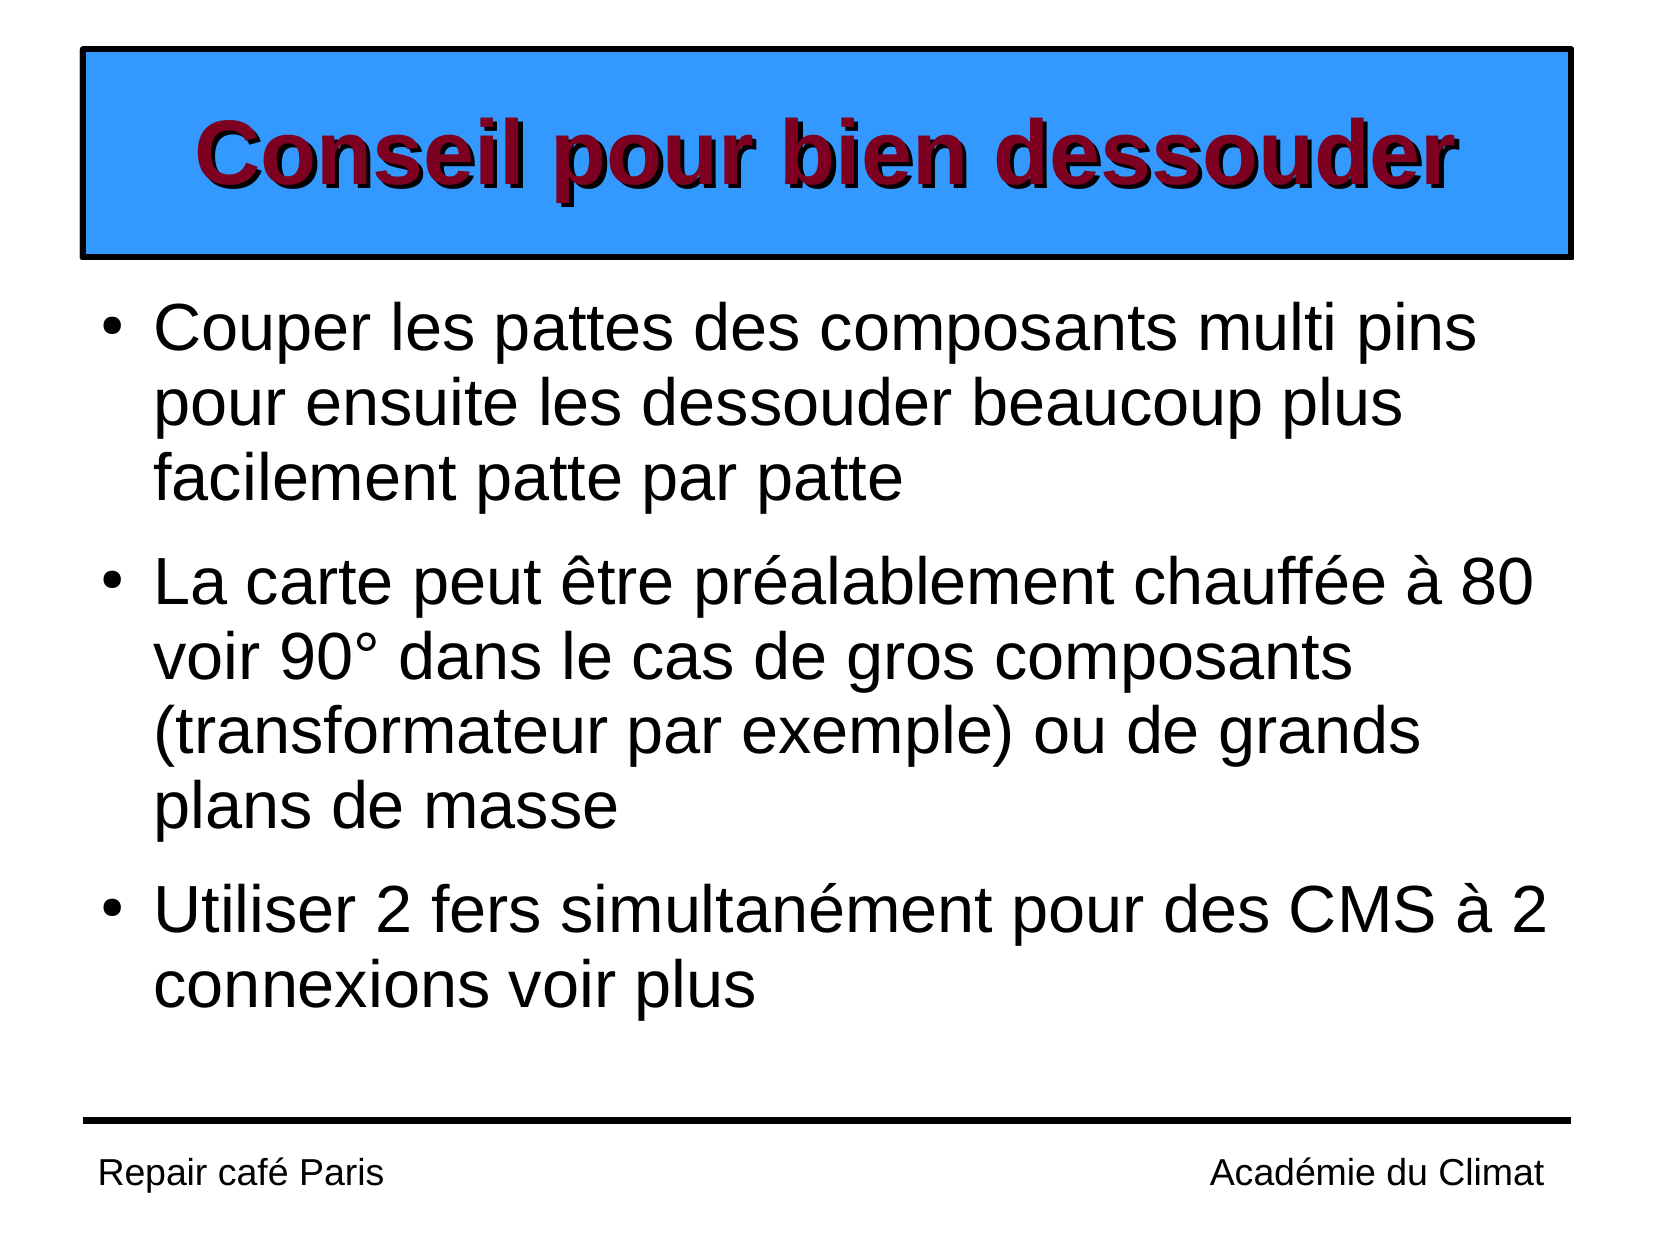

# Conseil pour bien dessouder
Couper les pattes des composants multi pins pour ensuite les dessouder beaucoup plus facilement patte par patte
La carte peut être préalablement chauffée à 80 voir 90° dans le cas de gros composants (transformateur par exemple) ou de grands plans de masse
Utiliser 2 fers simultanément pour des CMS à 2 connexions voir plus
Repair café Paris	Académie du Climat